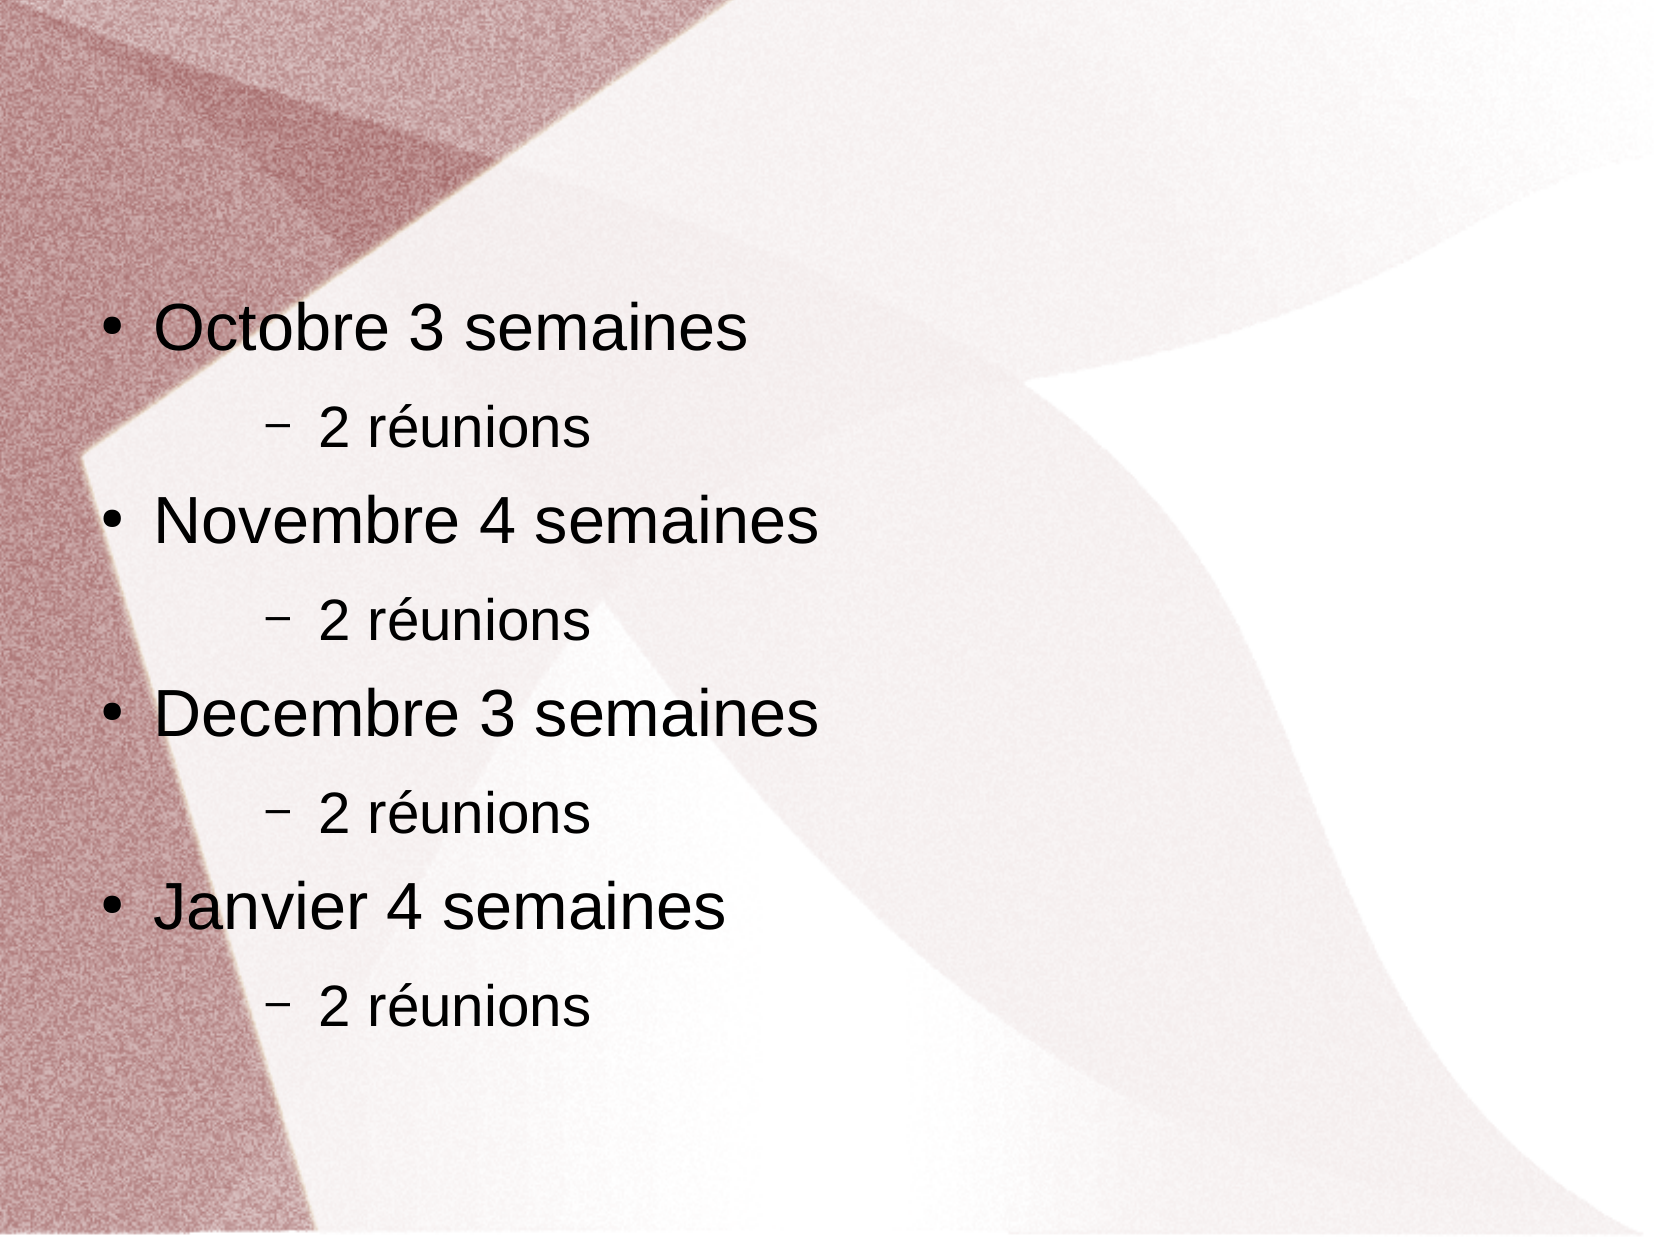

#
Octobre 3 semaines
2 réunions
Novembre 4 semaines
2 réunions
Decembre 3 semaines
2 réunions
Janvier 4 semaines
2 réunions